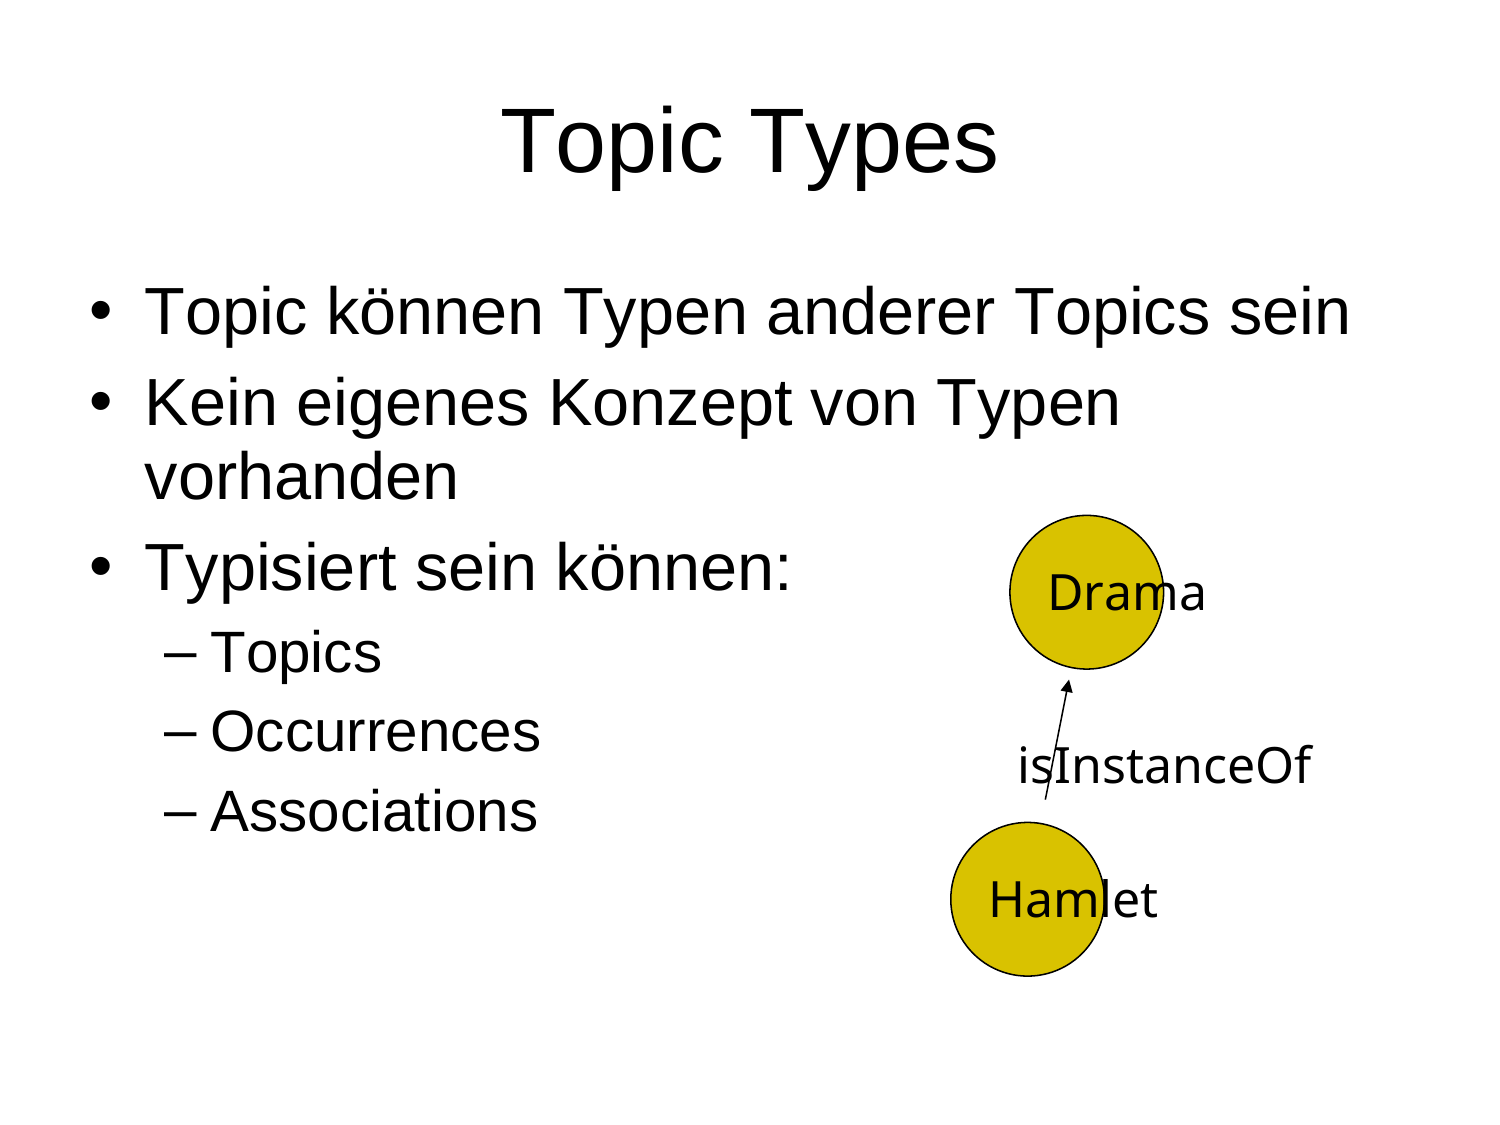

# Topic Types
Topic können Typen anderer Topics sein
Kein eigenes Konzept von Typen vorhanden
Typisiert sein können:
Topics
Occurrences
Associations
Drama
isInstanceOf
Hamlet